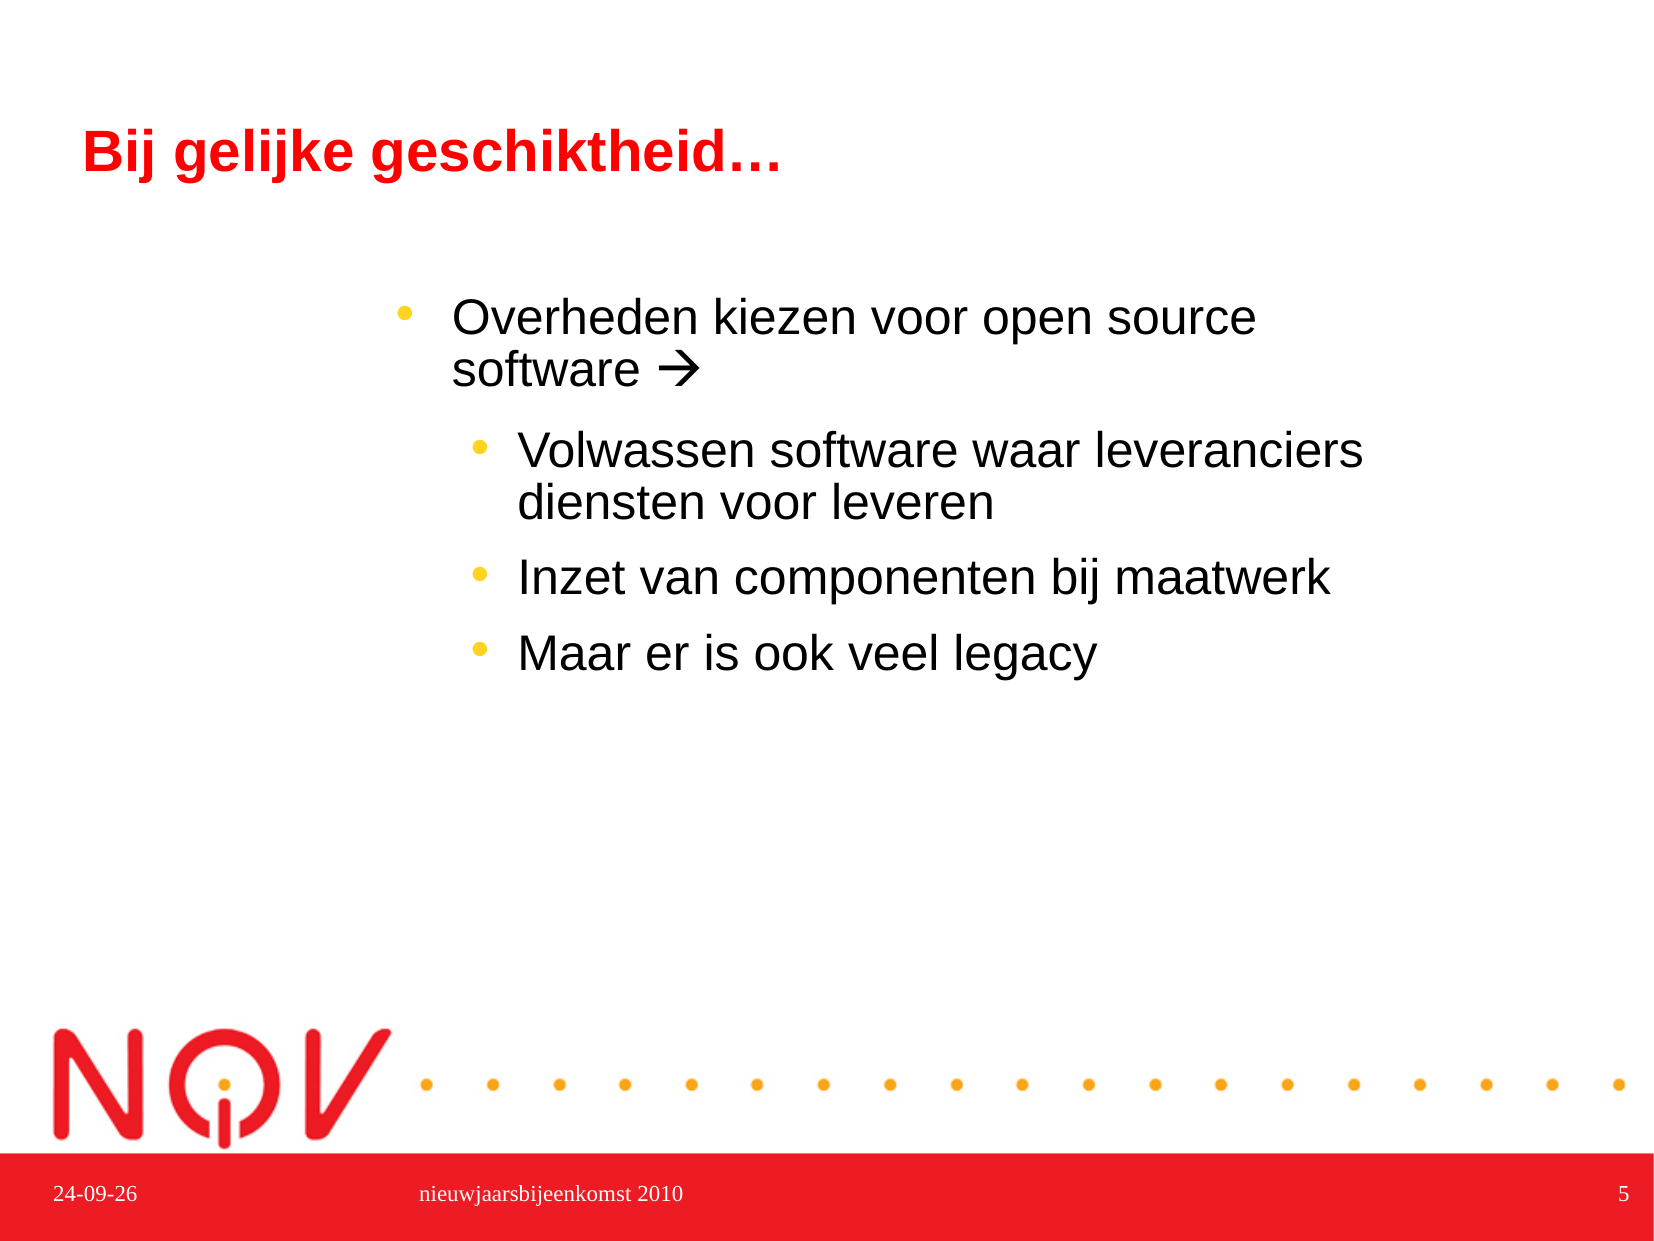

# Bij gelijke geschiktheid…
Overheden kiezen voor open source software 
Volwassen software waar leveranciers diensten voor leveren
Inzet van componenten bij maatwerk
Maar er is ook veel legacy
5
nieuwjaarsbijeenkomst 2010